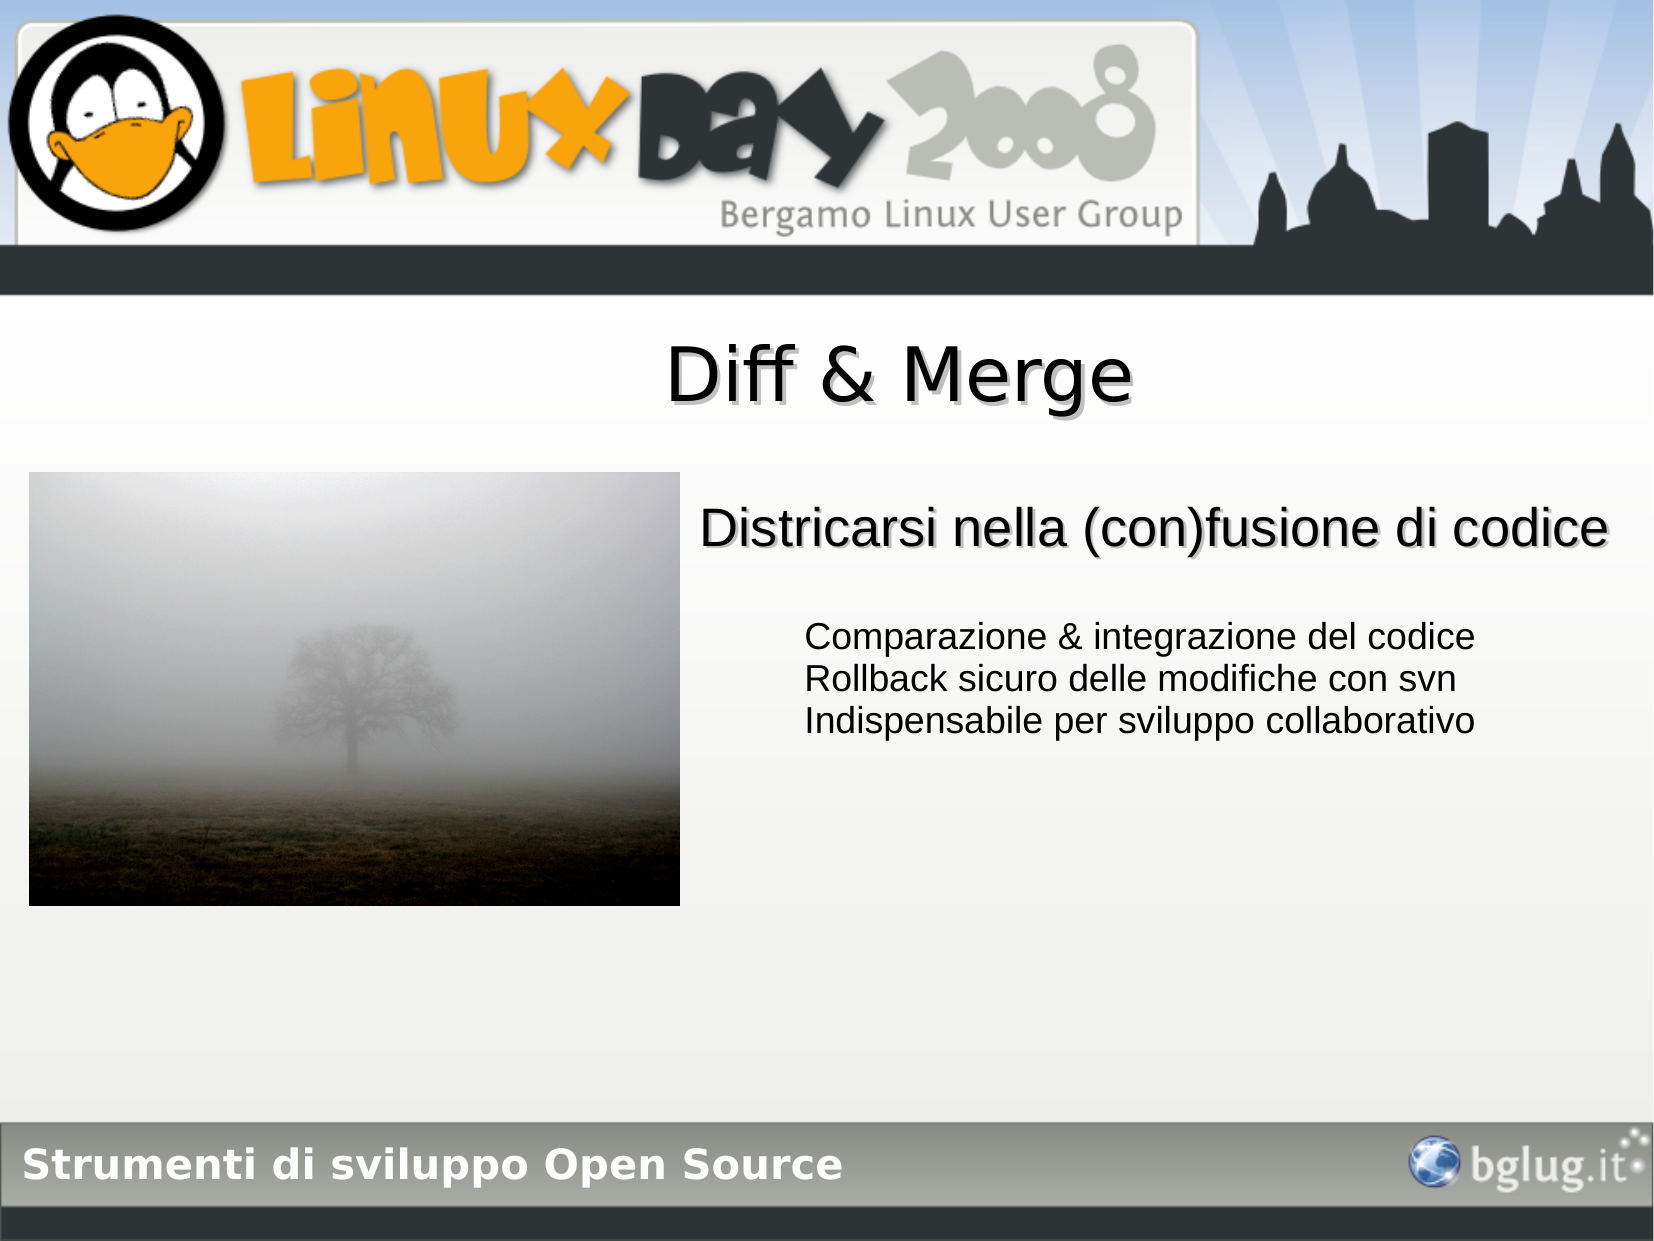

Diff & Merge
Districarsi nella (con)fusione di codice
 Comparazione & integrazione del codice
 Rollback sicuro delle modifiche con svn
 Indispensabile per sviluppo collaborativo
Strumenti di sviluppo Open Source